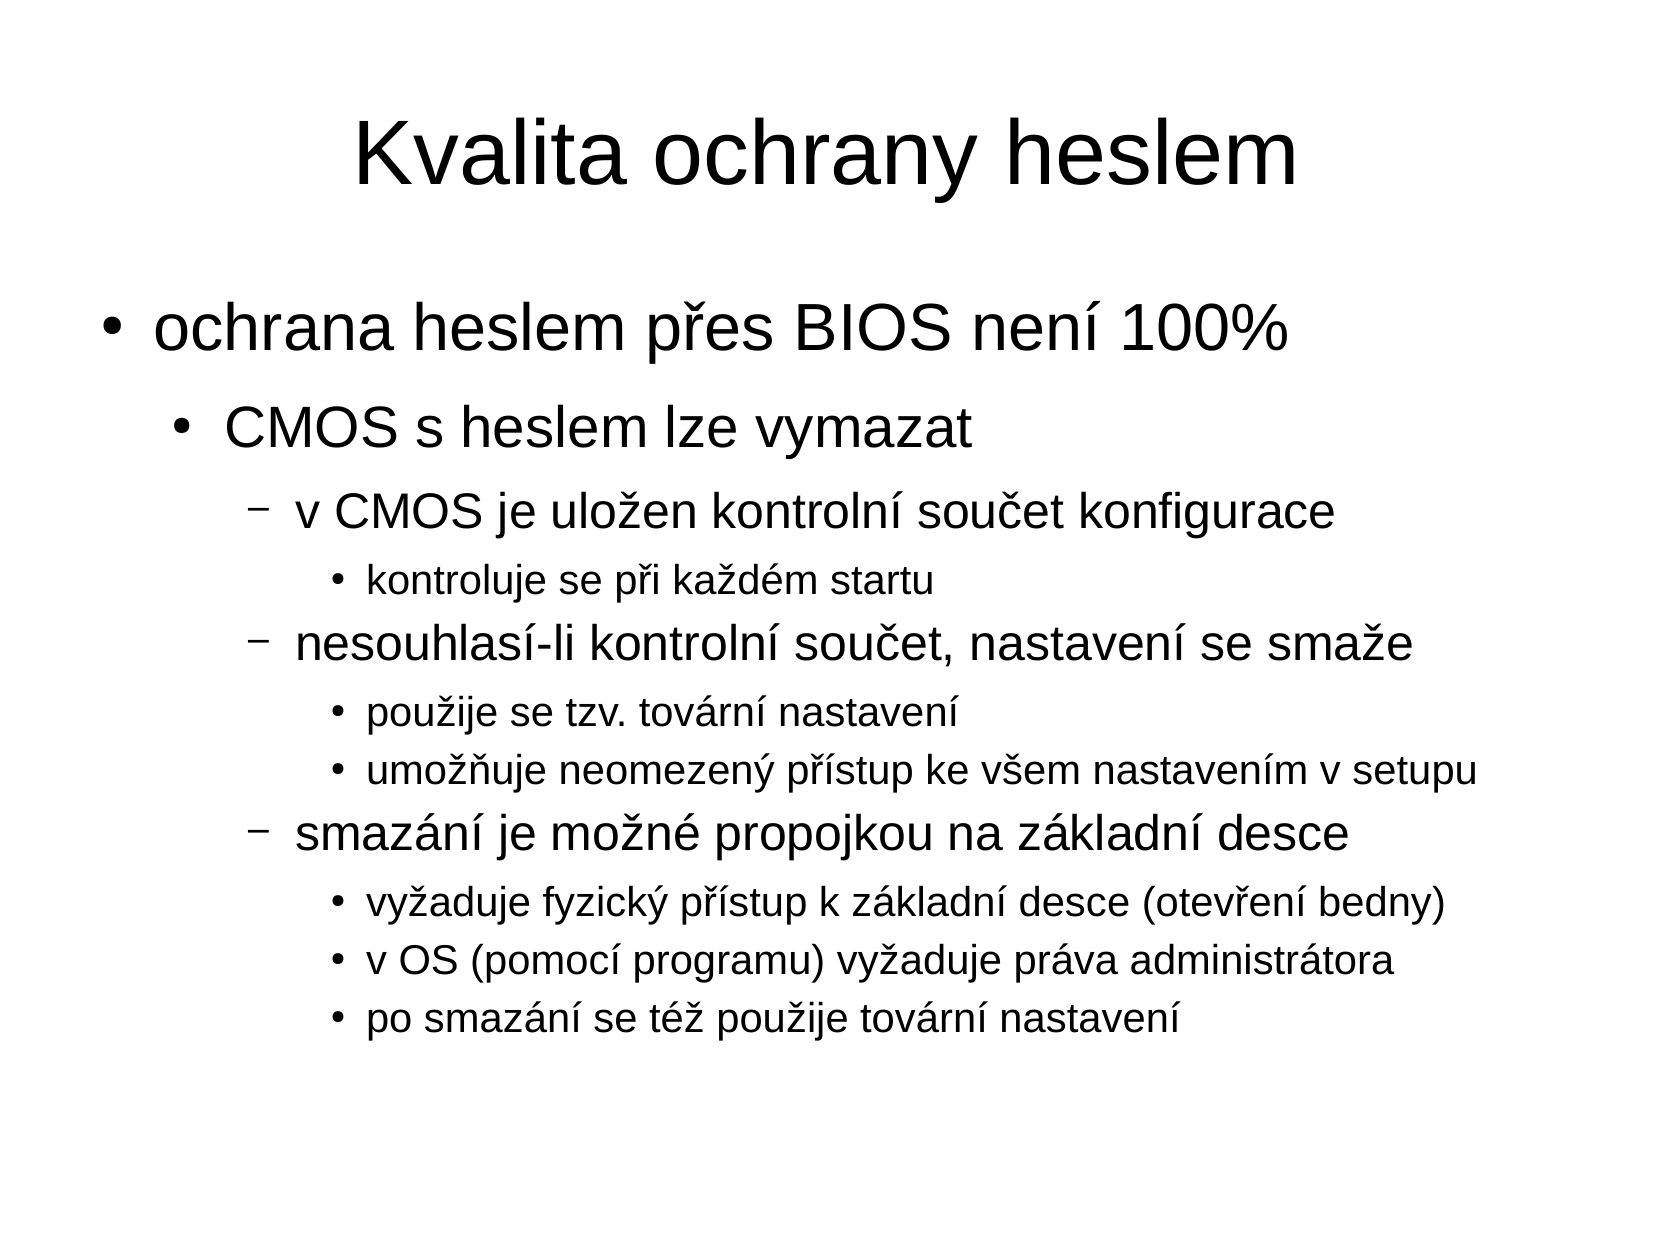

# Kvalita ochrany heslem
ochrana heslem přes BIOS není 100%
CMOS s heslem lze vymazat
v CMOS je uložen kontrolní součet konfigurace
kontroluje se při každém startu
nesouhlasí-li kontrolní součet, nastavení se smaže
použije se tzv. tovární nastavení
umožňuje neomezený přístup ke všem nastavením v setupu
smazání je možné propojkou na základní desce
vyžaduje fyzický přístup k základní desce (otevření bedny)
v OS (pomocí programu) vyžaduje práva administrátora
po smazání se též použije tovární nastavení